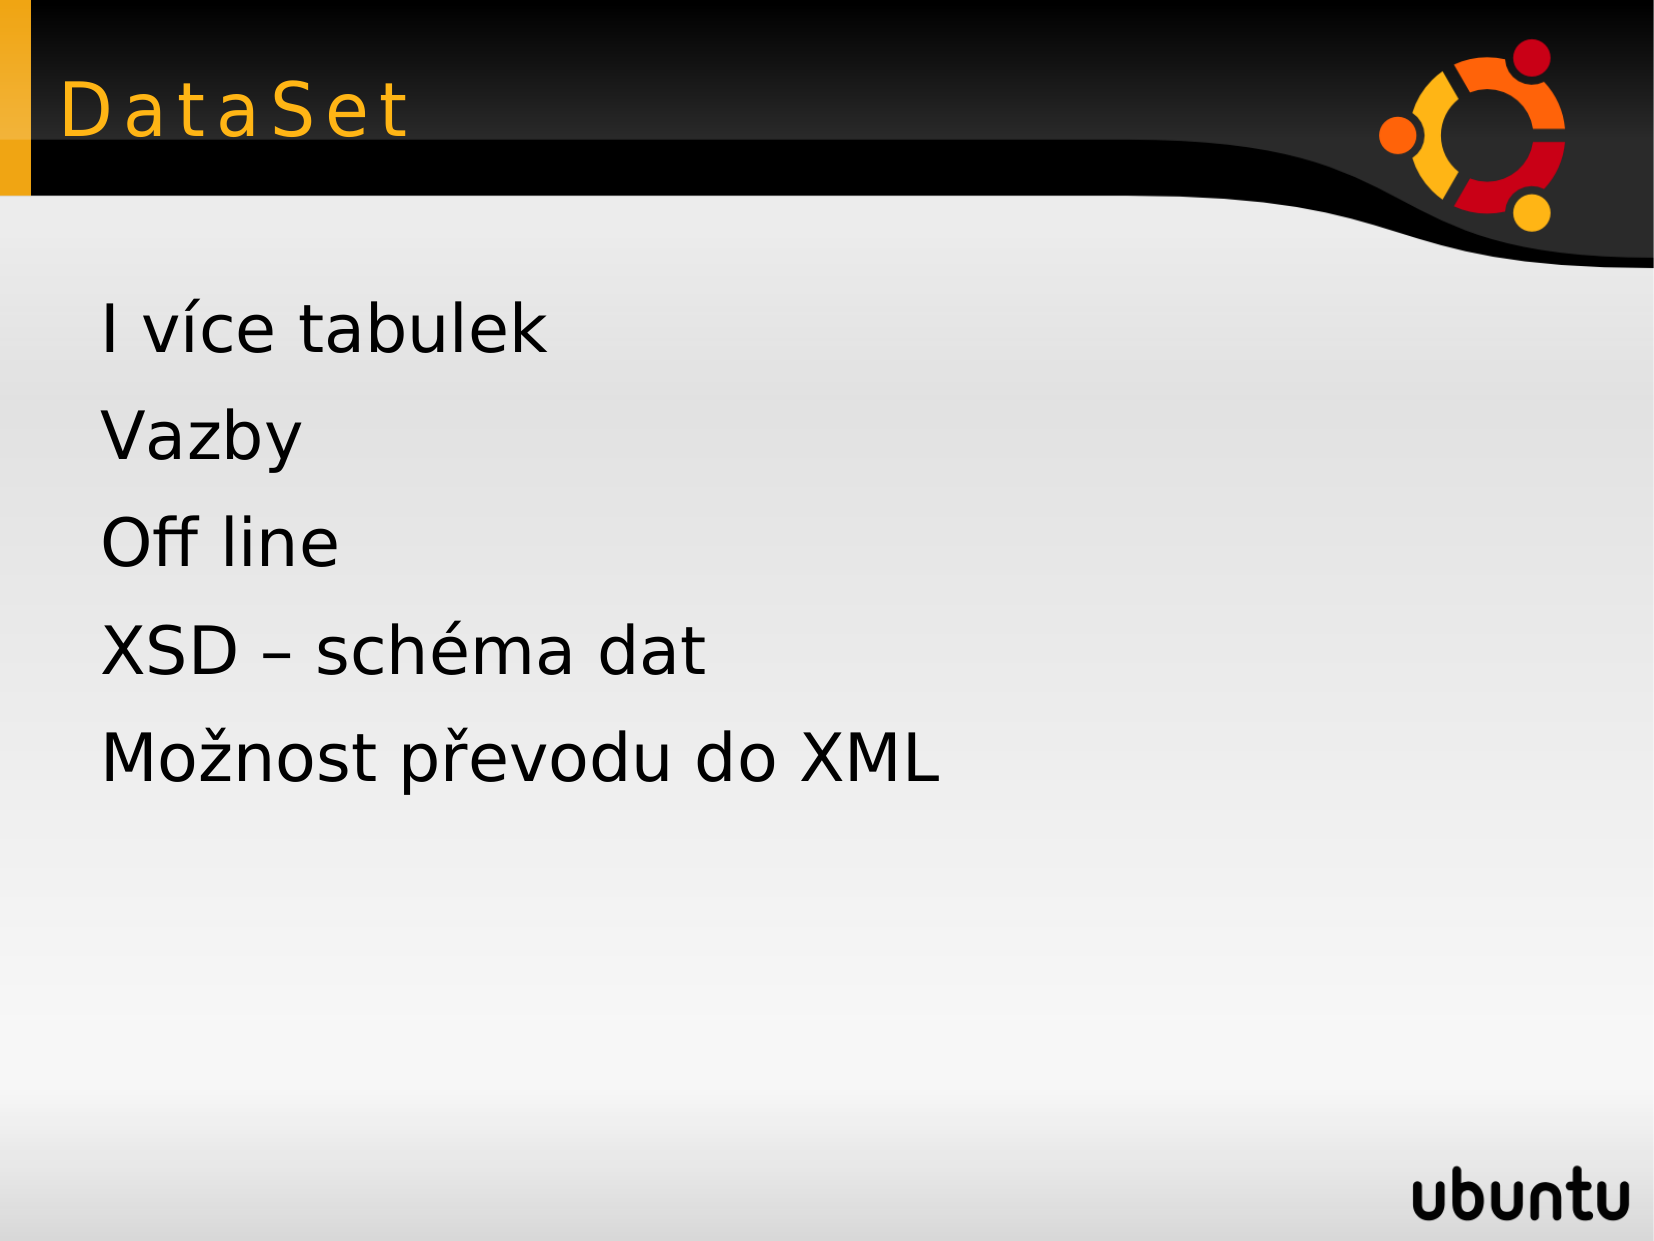

# DataSet
I více tabulek
Vazby
Off line
XSD – schéma dat
Možnost převodu do XML